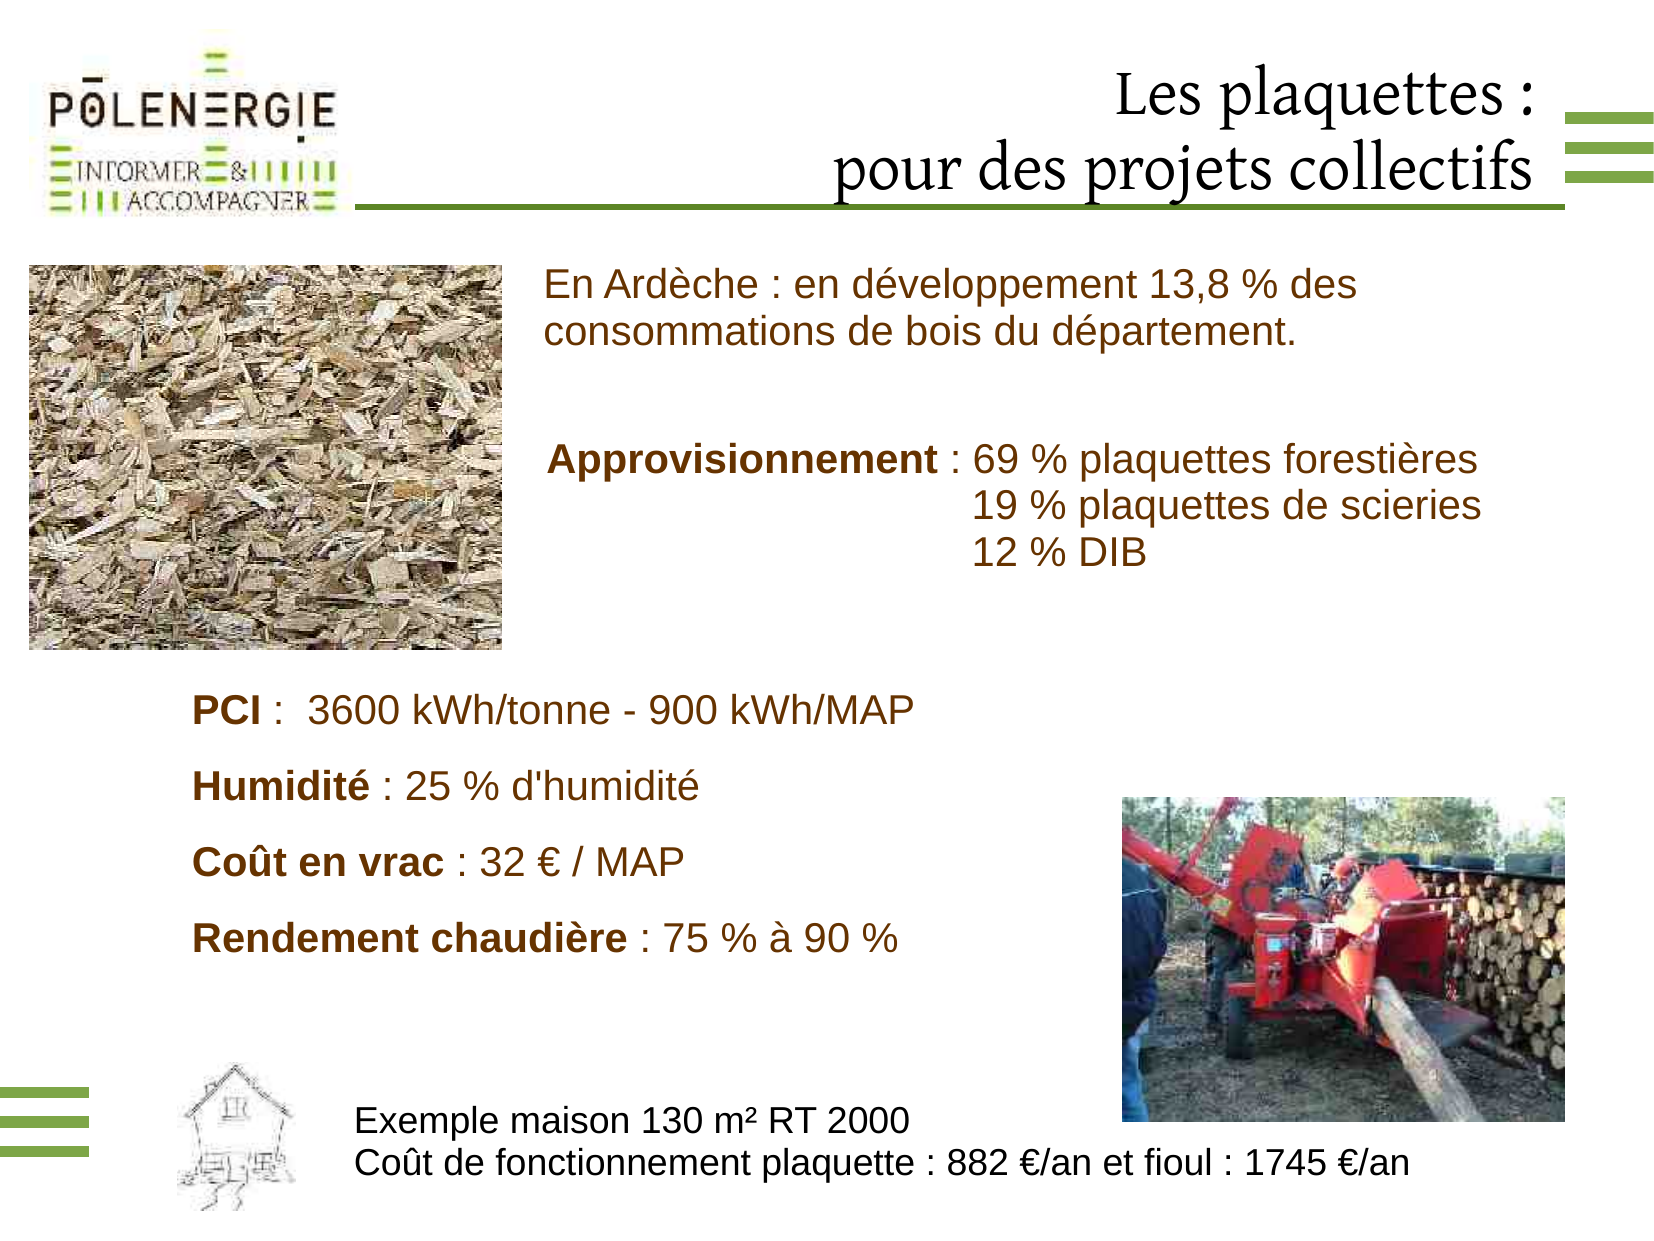

# Les plaquettes : pour des projets collectifs
En Ardèche : en développement 13,8 % des consommations de bois du département.
Approvisionnement : 69 % plaquettes forestières
 19 % plaquettes de scieries
 12 % DIB
PCI : 3600 kWh/tonne - 900 kWh/MAP
Humidité : 25 % d'humidité
Coût en vrac : 32 € / MAP
Rendement chaudière : 75 % à 90 %
Exemple maison 130 m² RT 2000
Coût de fonctionnement plaquette : 882 €/an et fioul : 1745 €/an